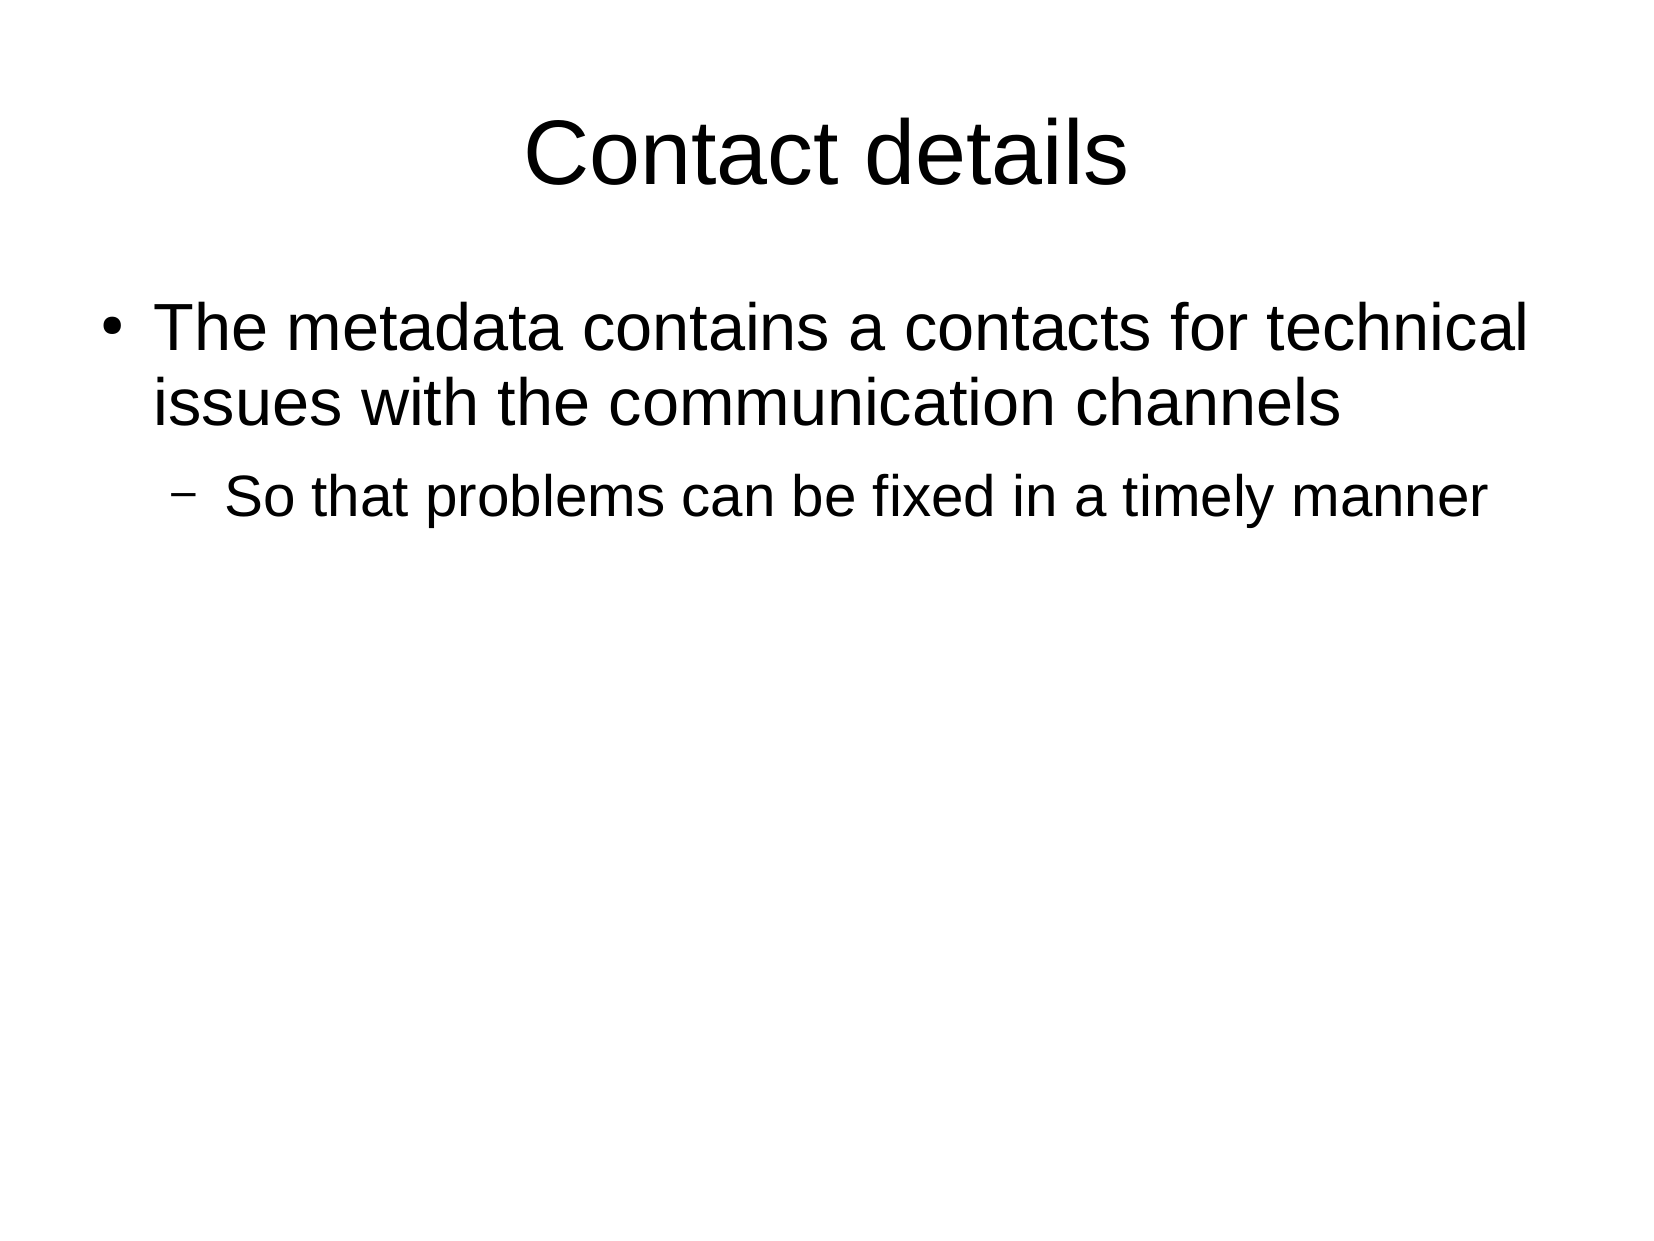

# Contact details
The metadata contains a contacts for technical issues with the communication channels
So that problems can be fixed in a timely manner